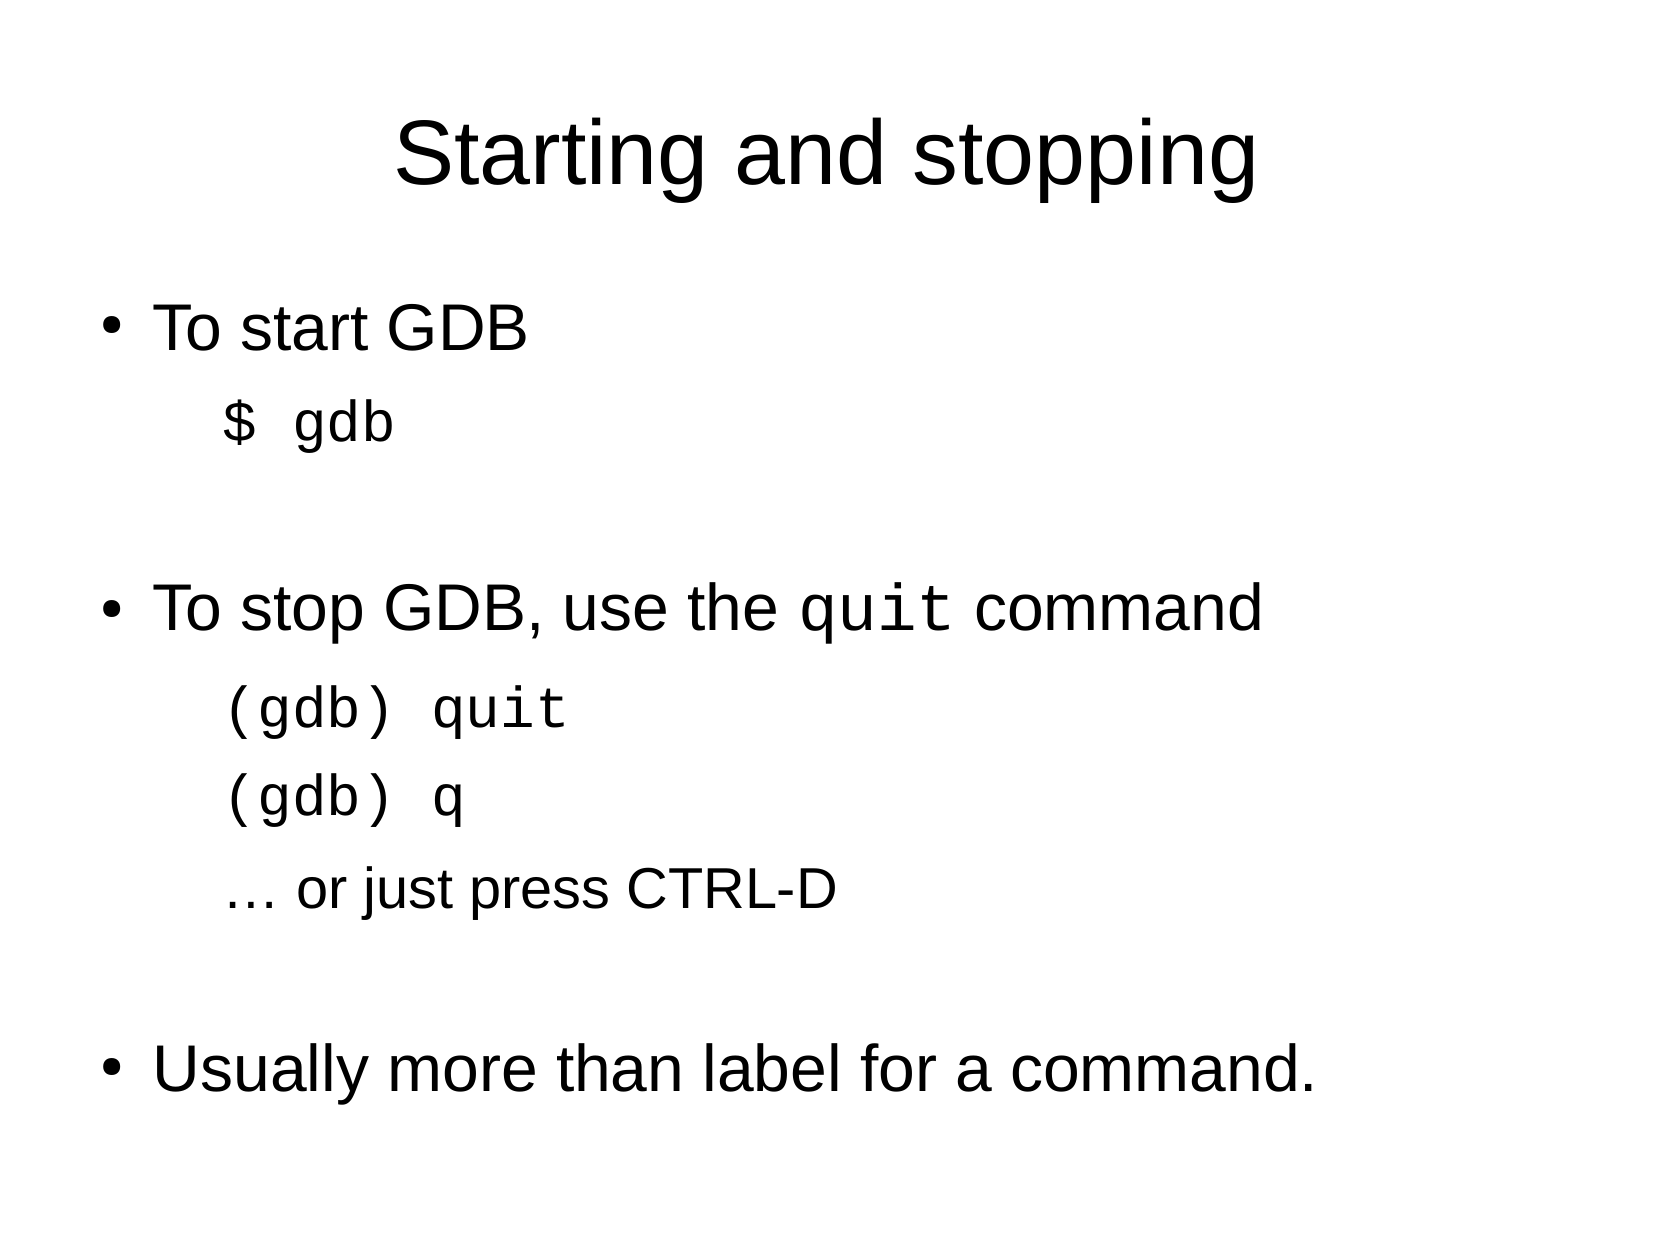

# Starting and stopping
To start GDB
$ gdb
To stop GDB, use the quit command
(gdb) quit
(gdb) q
… or just press CTRL-D
Usually more than label for a command.